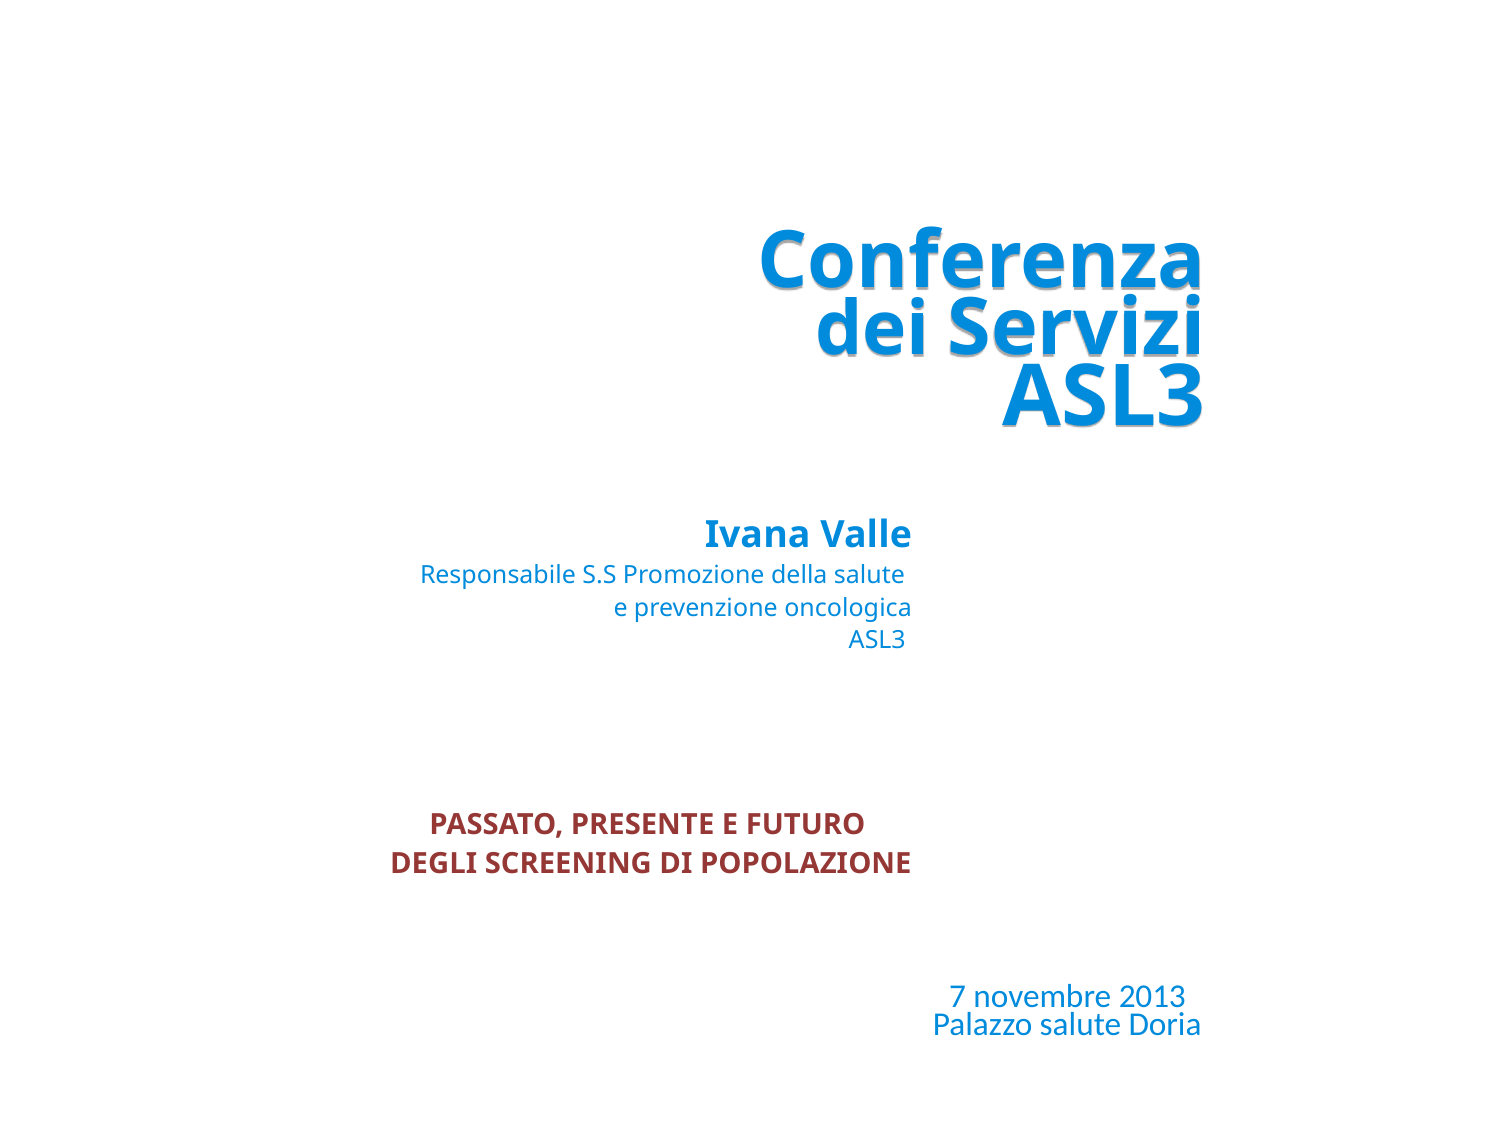

# Conferenza dei Servizi ASL3
Ivana Valle
Responsabile S.S Promozione della salute
e prevenzione oncologica
ASL3
PASSATO, PRESENTE E FUTURO
DEGLI SCREENING DI POPOLAZIONE
7 novembre 2013
Palazzo salute Doria